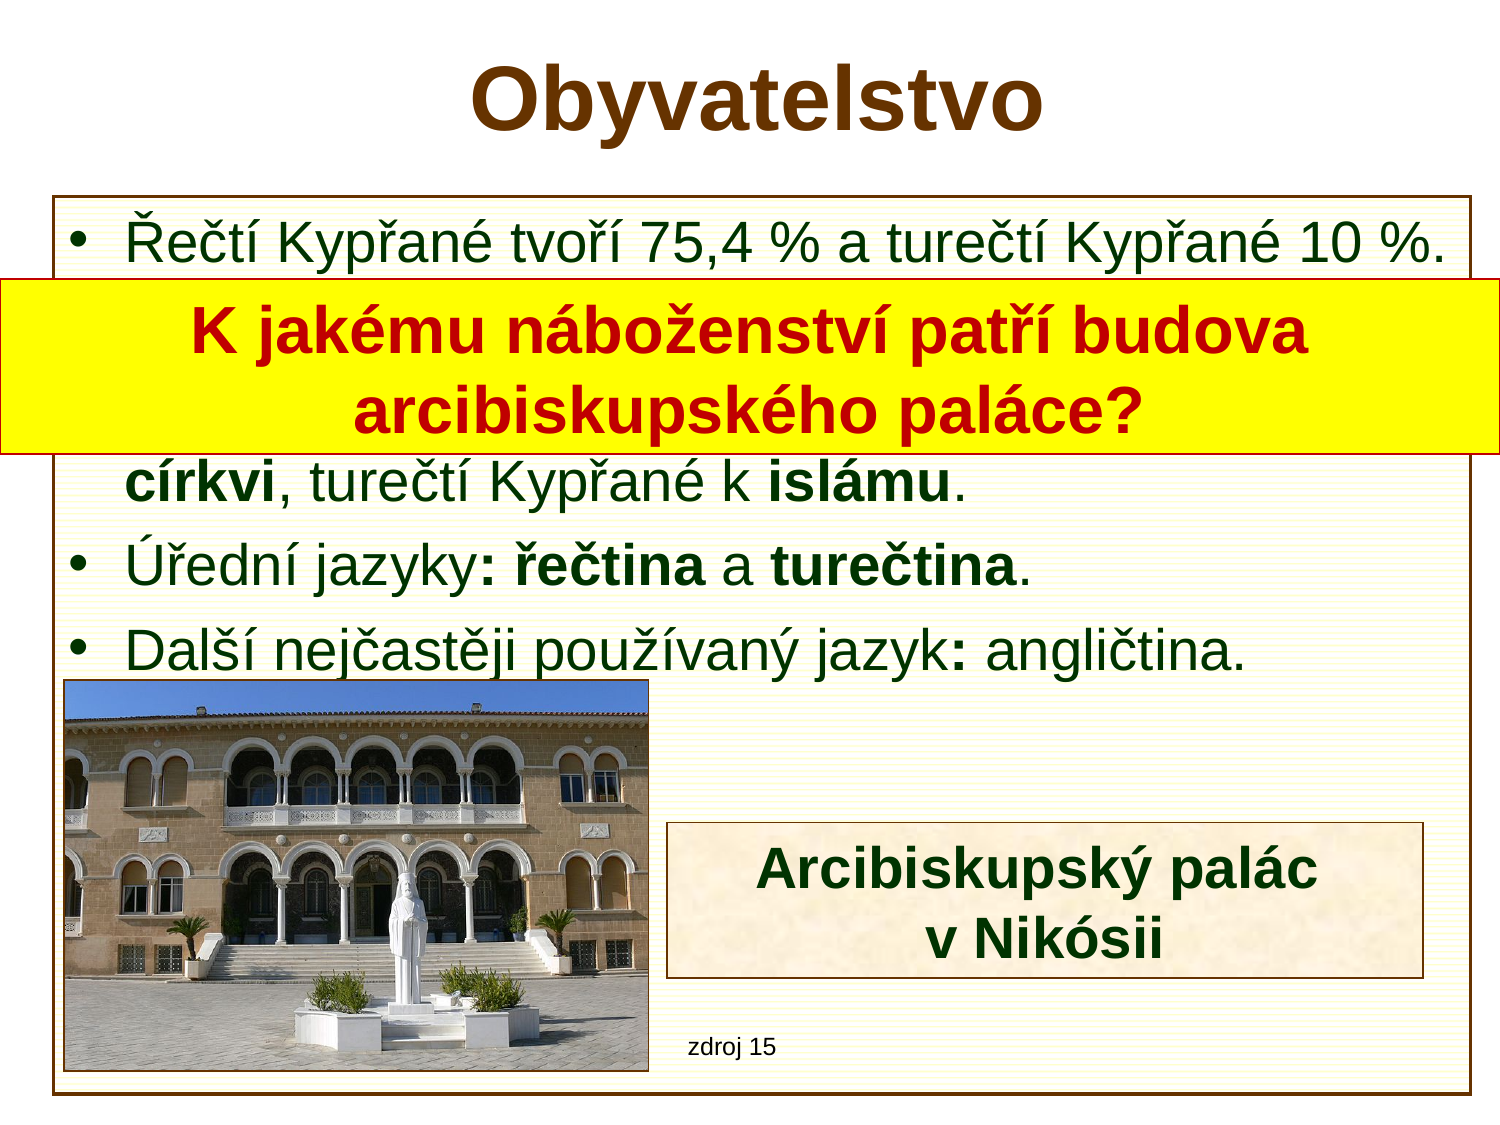

# Obyvatelstvo
Řečtí Kypřané tvoří 75,4 % a turečtí Kypřané 10 %.
Cizinci s trvalým pobytem na Kypru 14,6 %.
Řečtí Kypřané se hlásí k řecké pravoslavné církvi, turečtí Kypřané k islámu.
Úřední jazyky: řečtina a turečtina.
Další nejčastěji používaný jazyk: angličtina.
K jakému náboženství patří budova arcibiskupského paláce?
Arcibiskupský palác
v Nikósii
zdroj 15